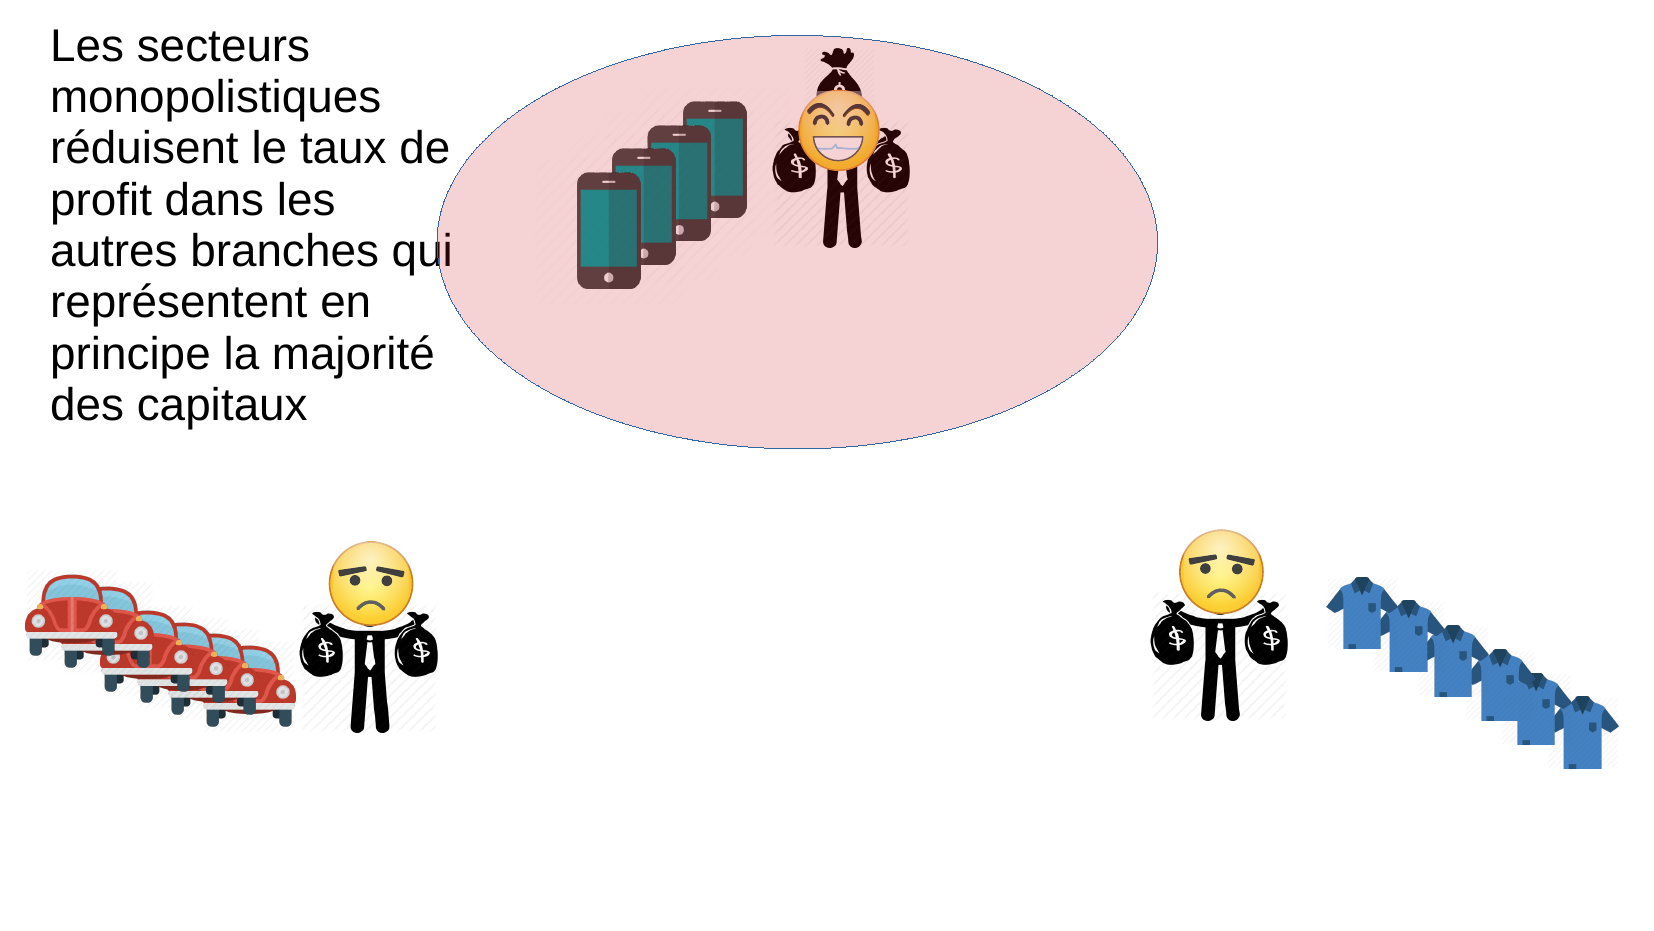

Les secteurs monopolistiques réduisent le taux de profit dans les autres branches qui représentent en principe la majorité des capitaux